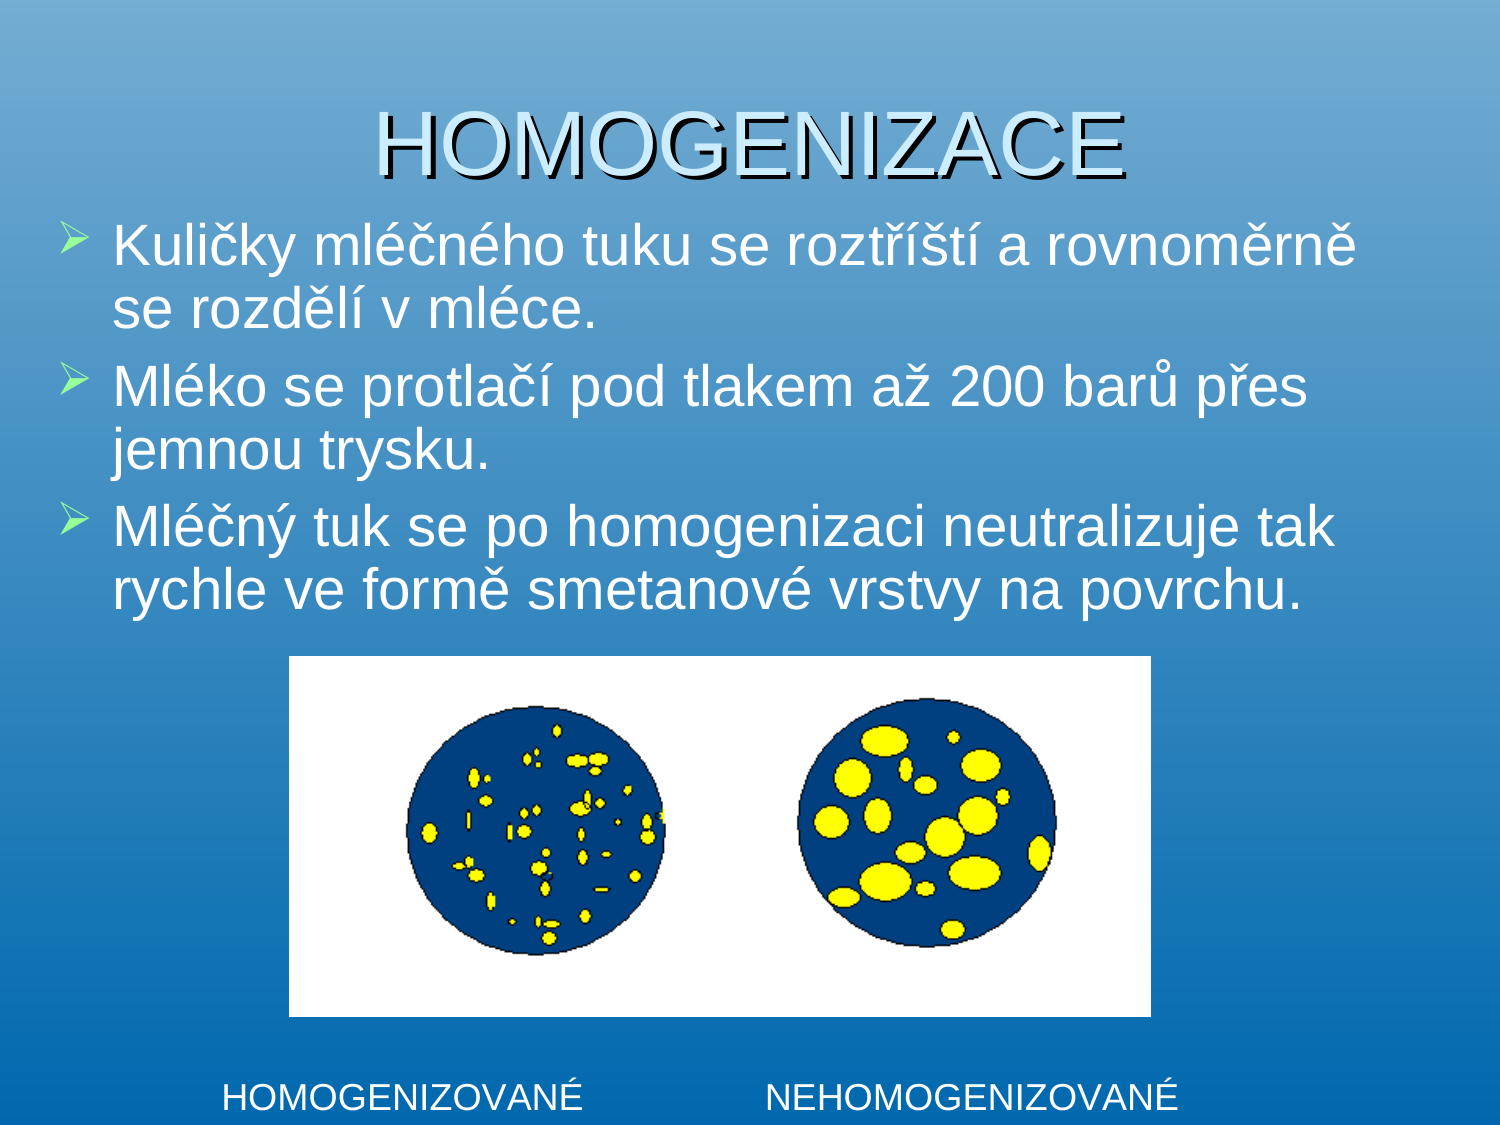

# HOMOGENIZACE
Kuličky mléčného tuku se roztříští a rovnoměrně se rozdělí v mléce.
Mléko se protlačí pod tlakem až 200 barů přes jemnou trysku.
Mléčný tuk se po homogenizaci neutralizuje tak rychle ve formě smetanové vrstvy na povrchu.
HOMOGENIZOVANÉ
NEHOMOGENIZOVANÉ